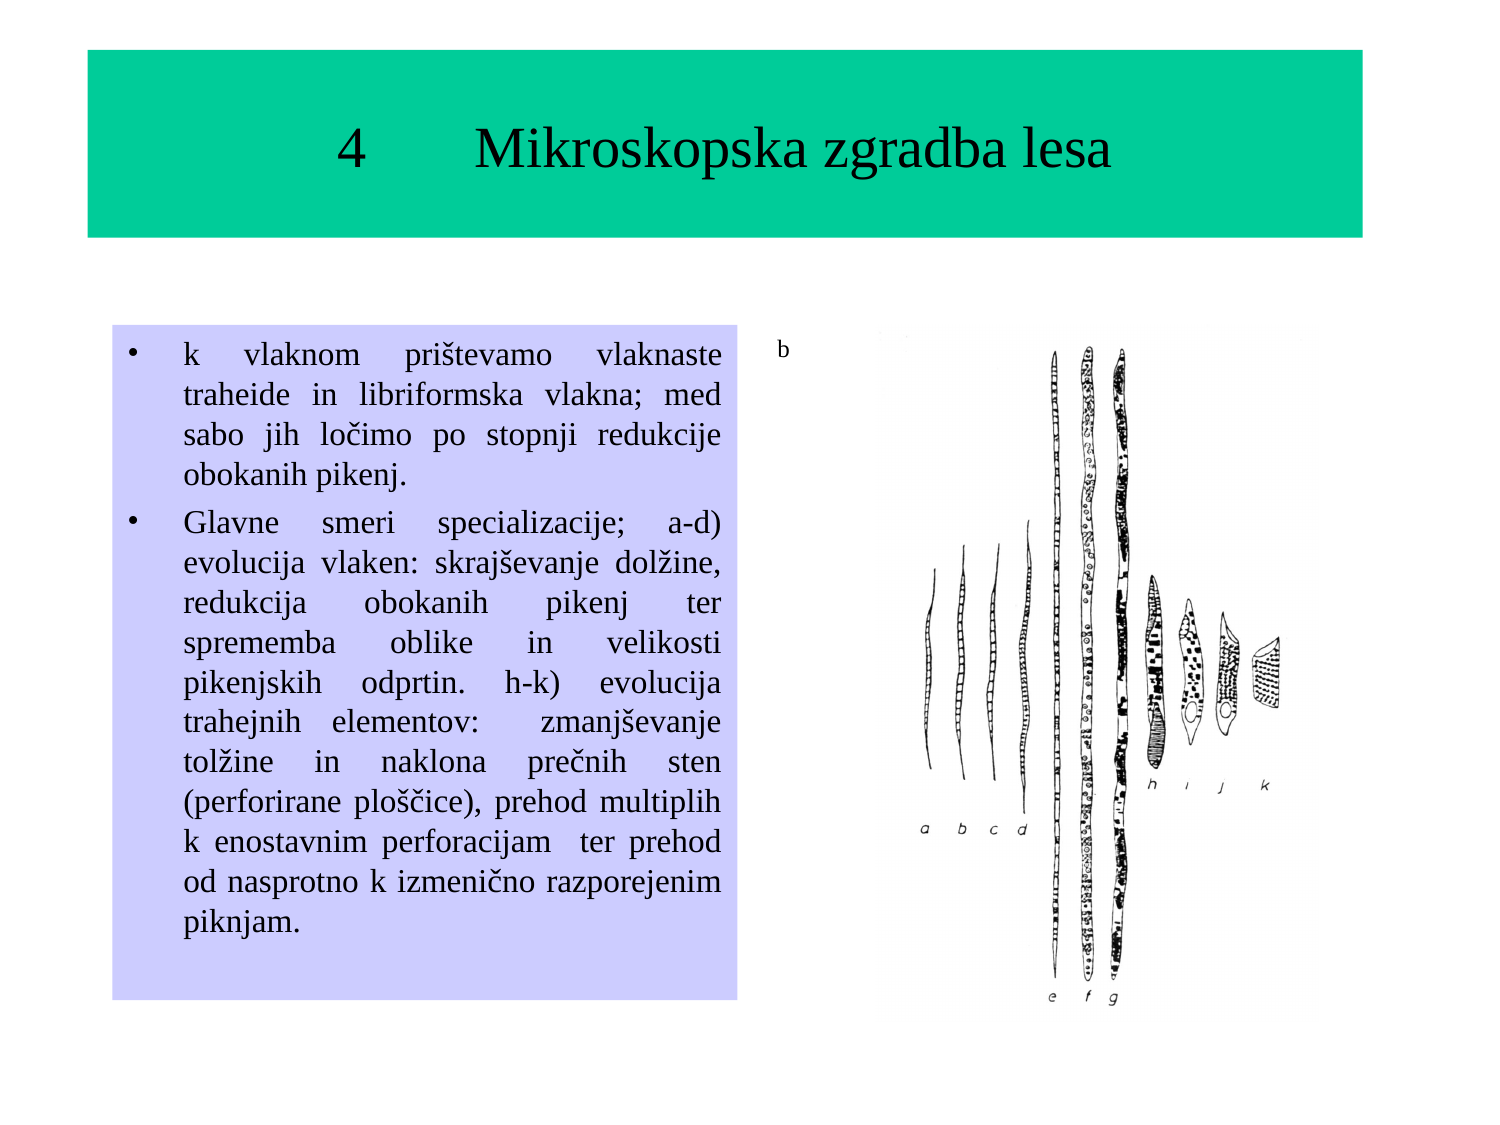

Mikroskopska zgradba lesa
# k vlaknom prištevamo vlaknaste traheide in libriformska vlakna; med sabo jih ločimo po stopnji redukcije obokanih pikenj.
Glavne smeri specializacije; a-d) evolucija vlaken: skrajševanje dolžine, redukcija obokanih pikenj ter sprememba oblike in velikosti pikenjskih odprtin. h-k) evolucija trahejnih elementov: zmanjševanje tolžine in naklona prečnih sten (perforirane ploščice), prehod multiplih k enostavnim perforacijam ter prehod od nasprotno k izmenično razporejenim piknjam.
b